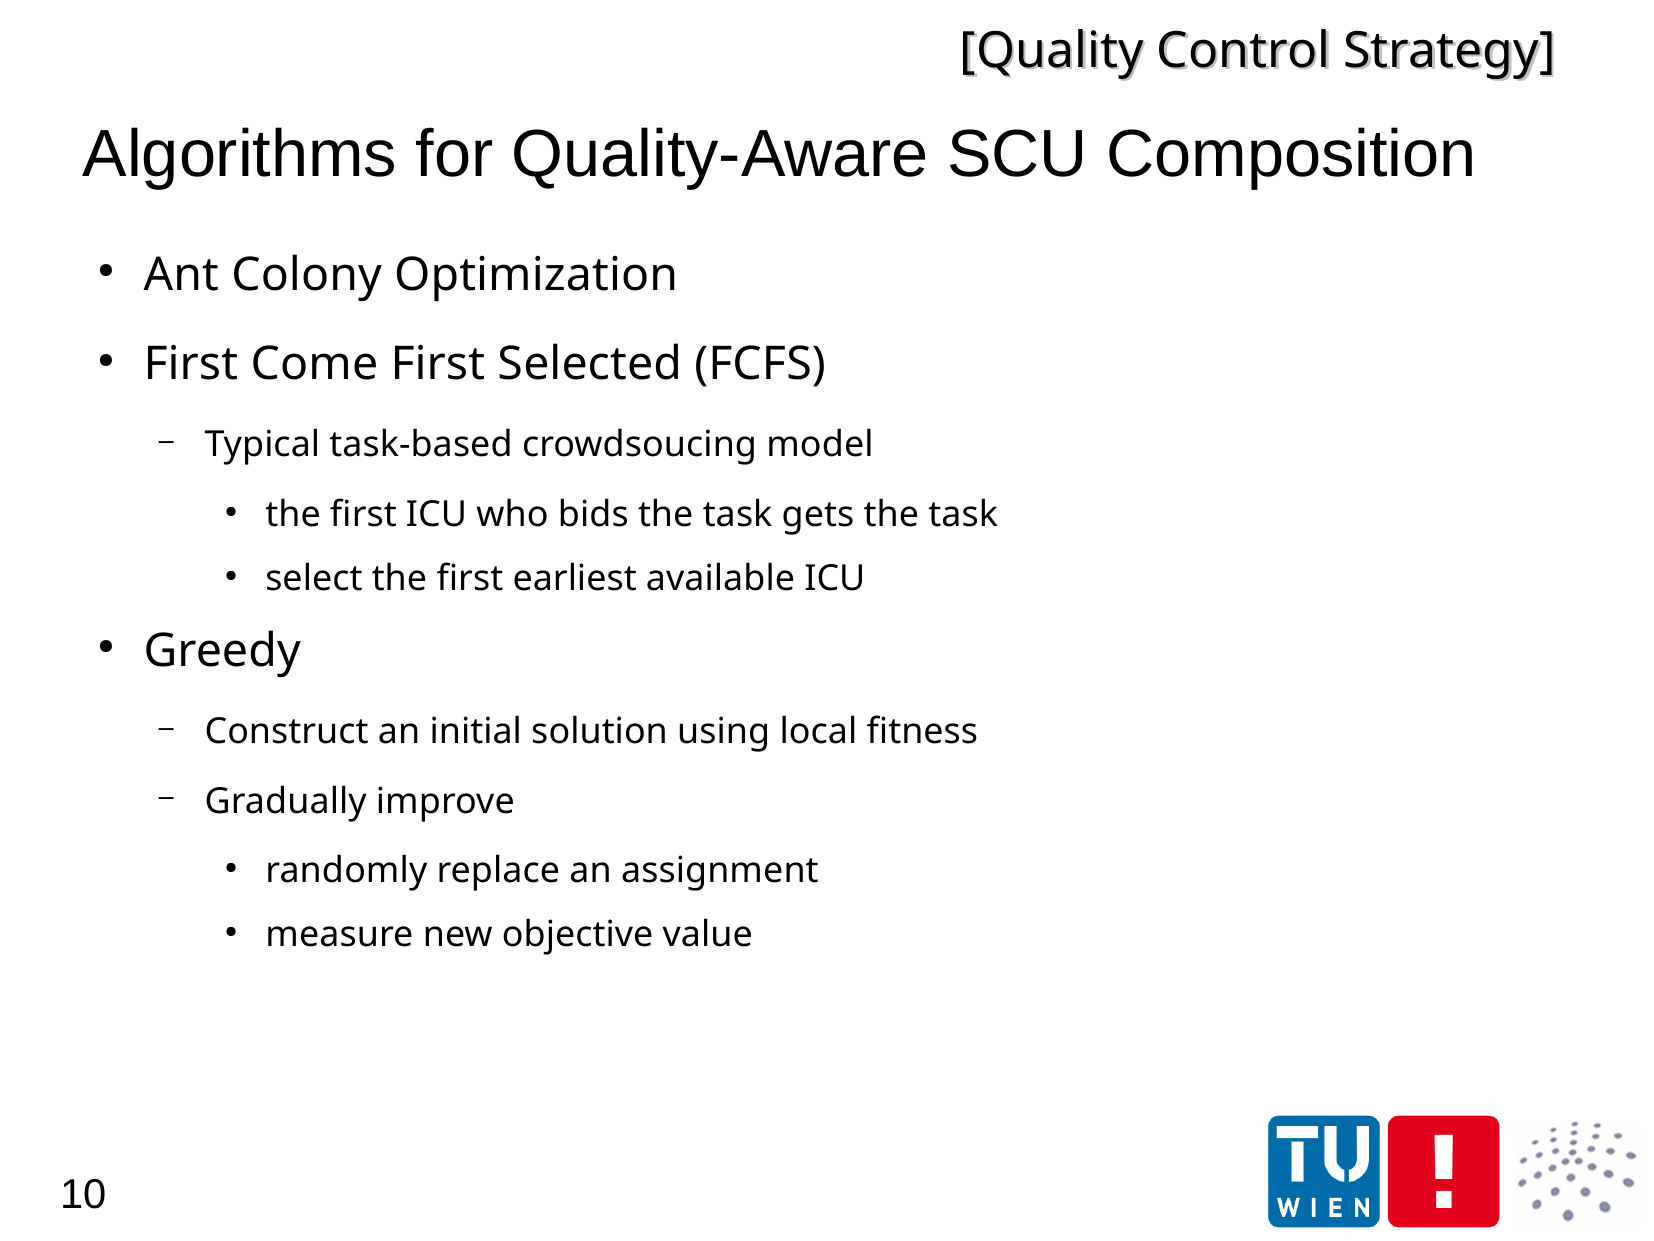

[Quality Control Strategy]
# Algorithms for Quality-Aware SCU Composition
Ant Colony Optimization
First Come First Selected (FCFS)
Typical task-based crowdsoucing model
the first ICU who bids the task gets the task
select the first earliest available ICU
Greedy
Construct an initial solution using local fitness
Gradually improve
randomly replace an assignment
measure new objective value
10